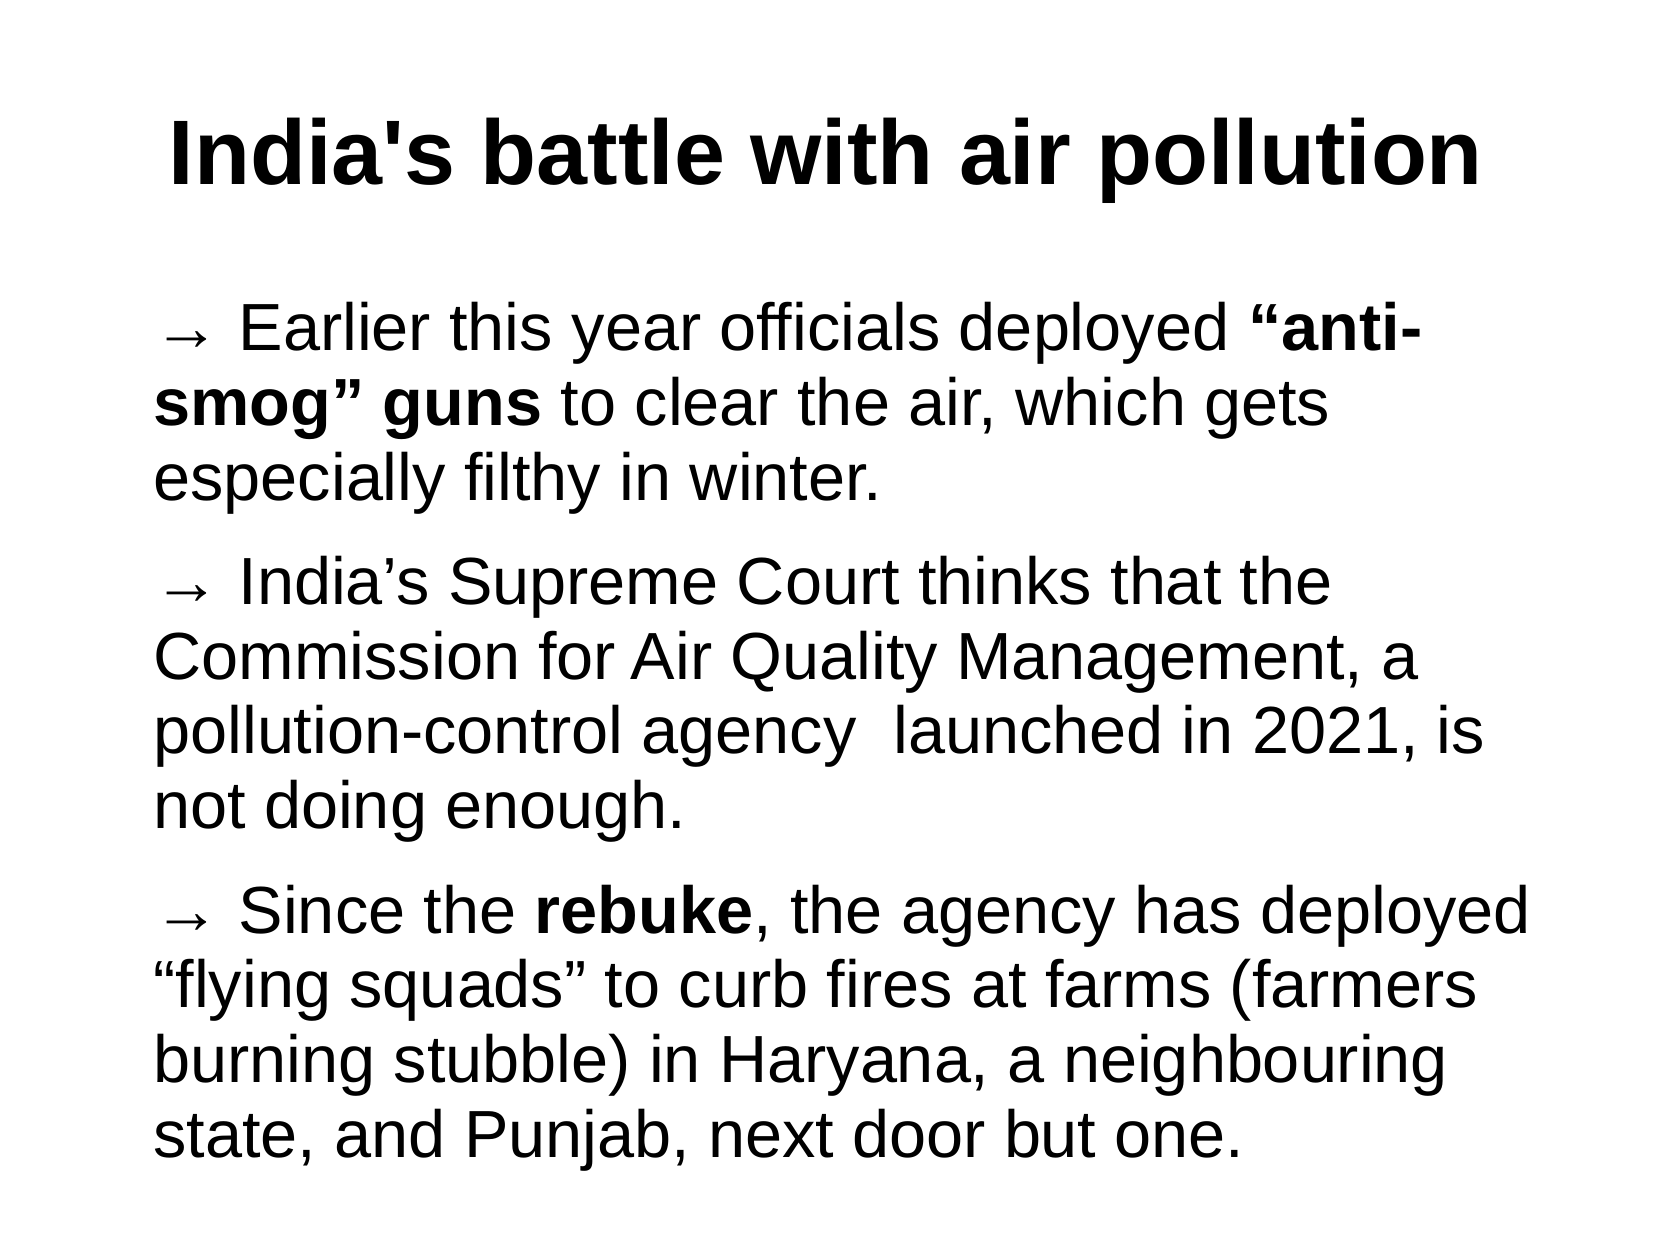

# India's battle with air pollution
→ Earlier this year officials deployed “anti-smog” guns to clear the air, which gets especially filthy in winter.
→ India’s Supreme Court thinks that the Commission for Air Quality Management, a  pollution-control agency  launched in 2021, is not doing enough.
→ Since the rebuke, the agency has deployed “flying squads” to curb fires at farms (farmers burning stubble) in Haryana, a neighbouring state, and Punjab, next door but one.